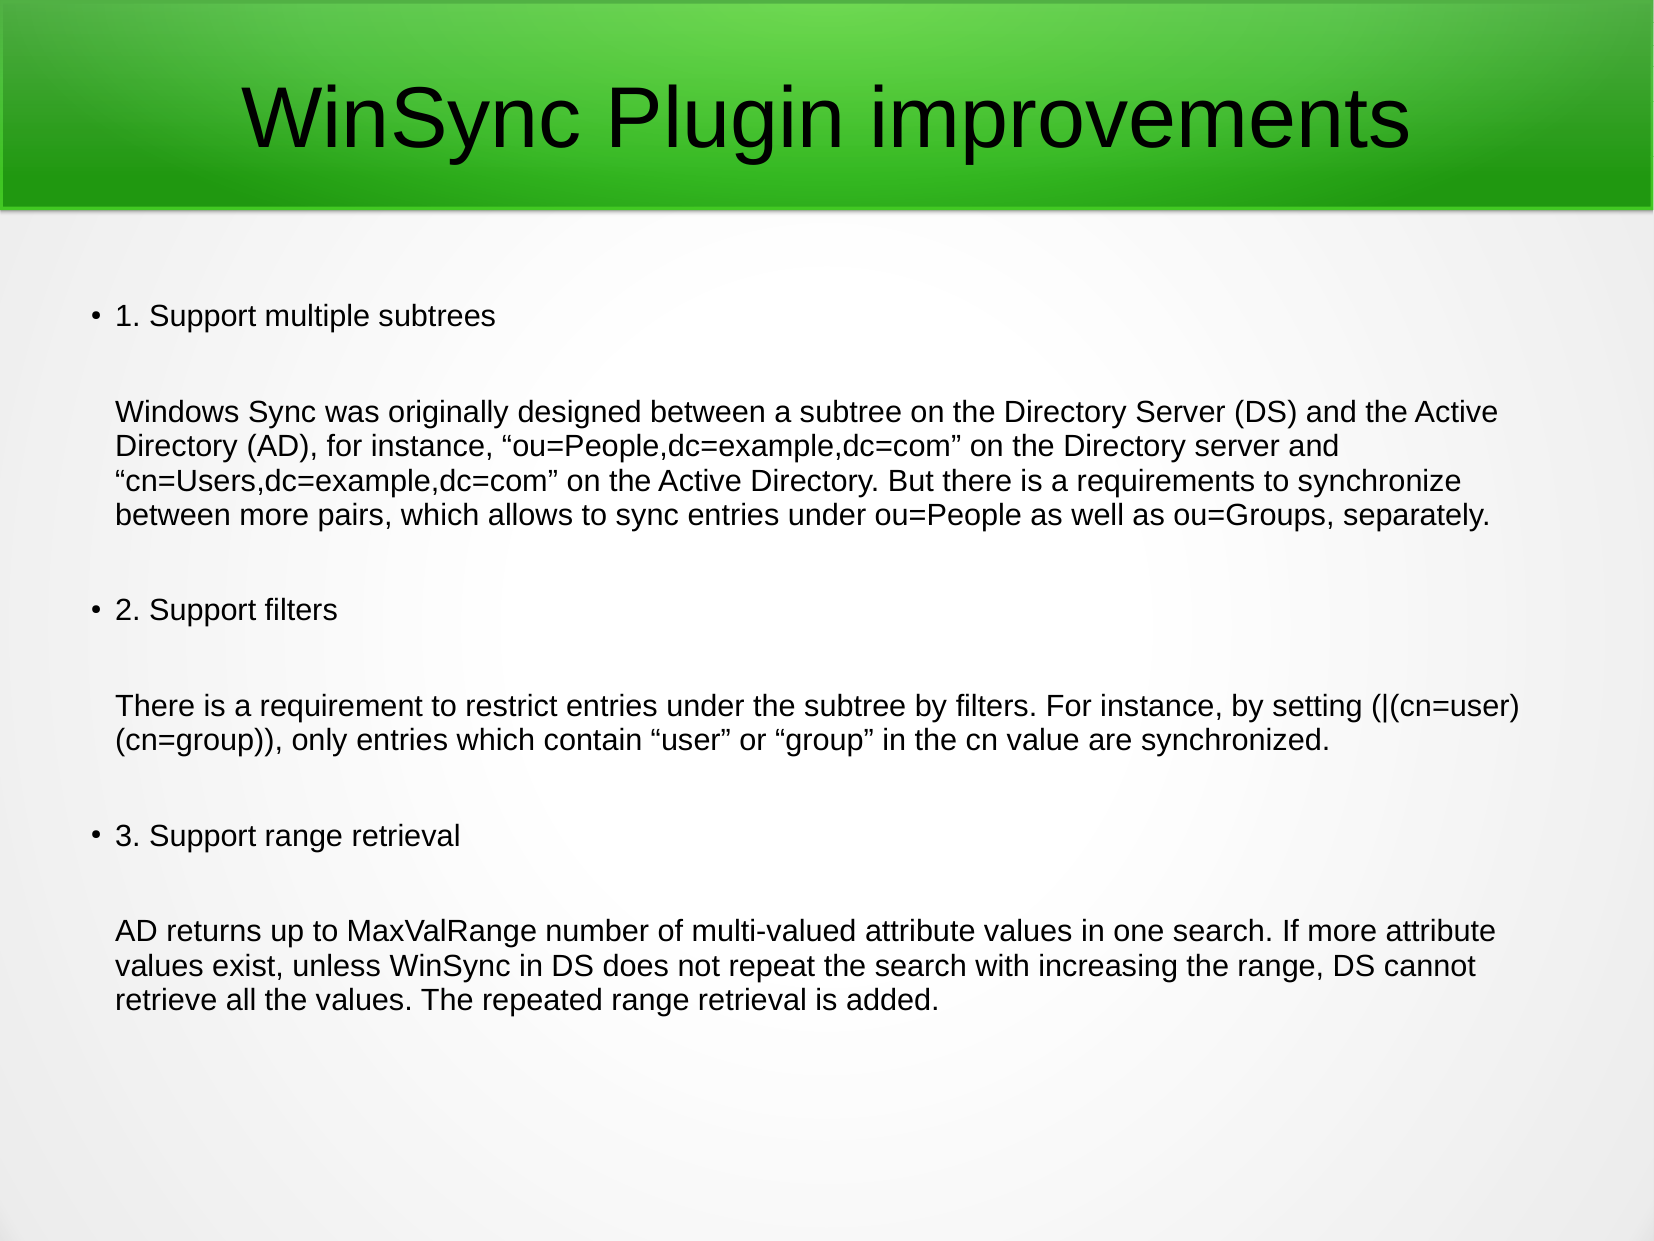

# WinSync Plugin improvements
1. Support multiple subtrees
Windows Sync was originally designed between a subtree on the Directory Server (DS) and the Active Directory (AD), for instance, “ou=People,dc=example,dc=com” on the Directory server and “cn=Users,dc=example,dc=com” on the Active Directory. But there is a requirements to synchronize between more pairs, which allows to sync entries under ou=People as well as ou=Groups, separately.
2. Support filters
There is a requirement to restrict entries under the subtree by filters. For instance, by setting (|(cn=user)(cn=group)), only entries which contain “user” or “group” in the cn value are synchronized.
3. Support range retrieval
AD returns up to MaxValRange number of multi-valued attribute values in one search. If more attribute values exist, unless WinSync in DS does not repeat the search with increasing the range, DS cannot retrieve all the values. The repeated range retrieval is added.